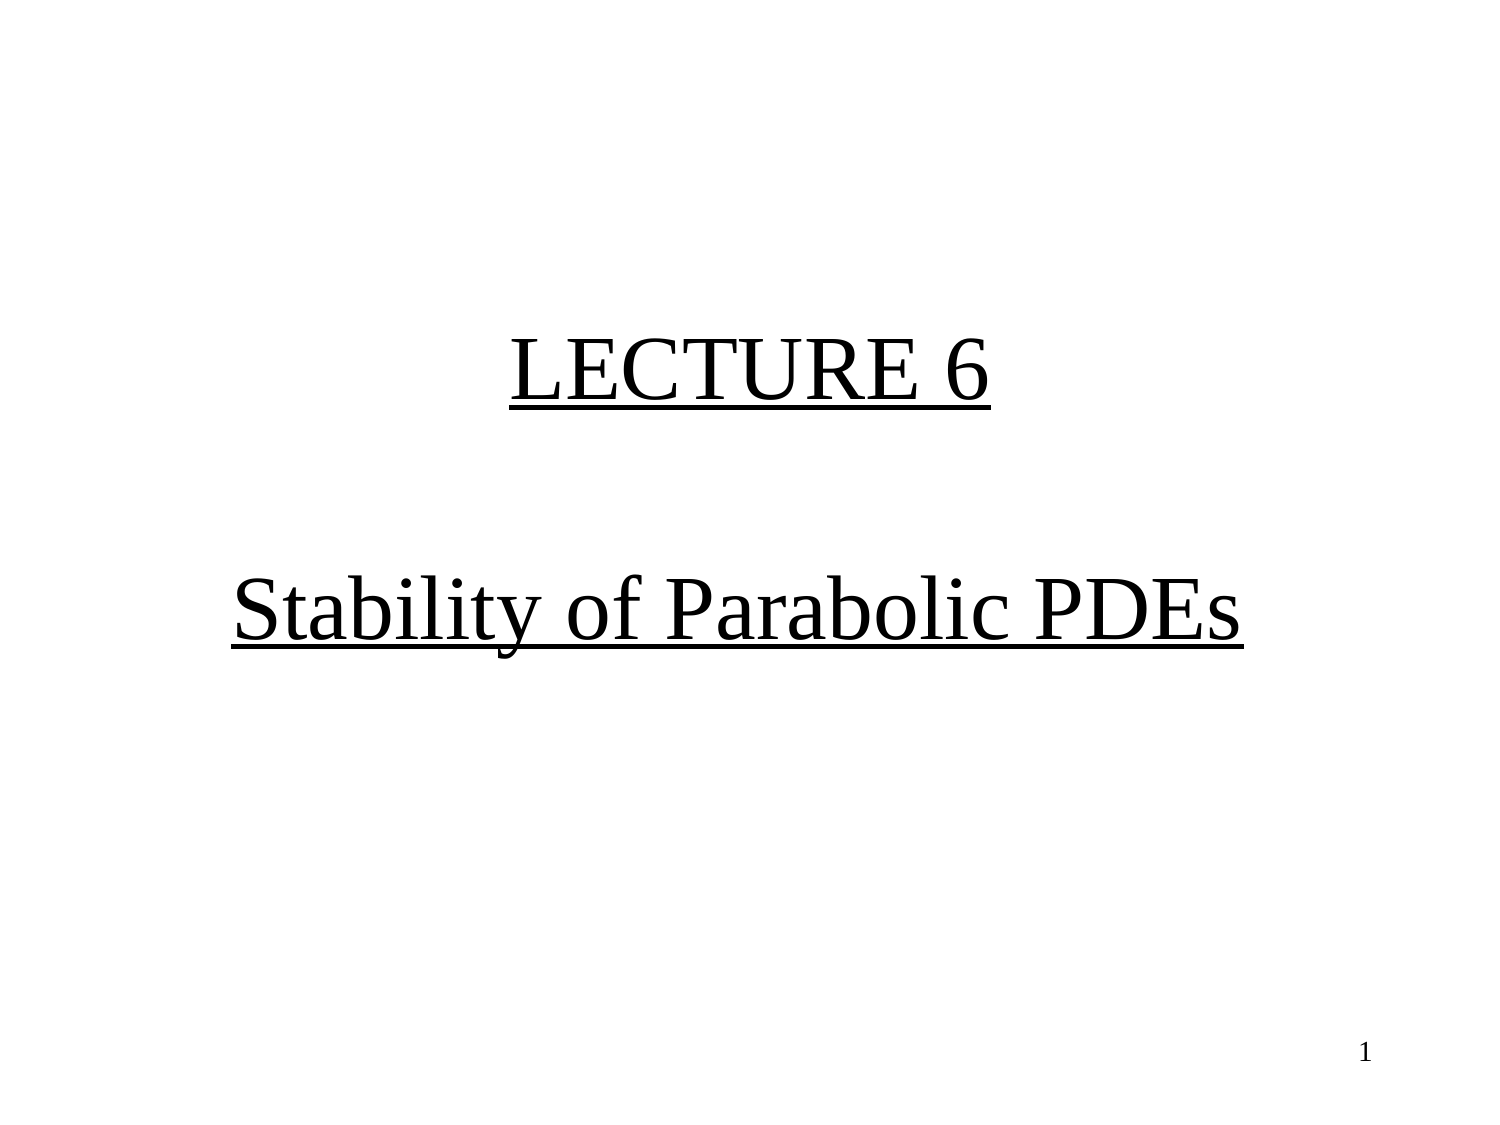

# LECTURE 6
Stability of Parabolic PDEs